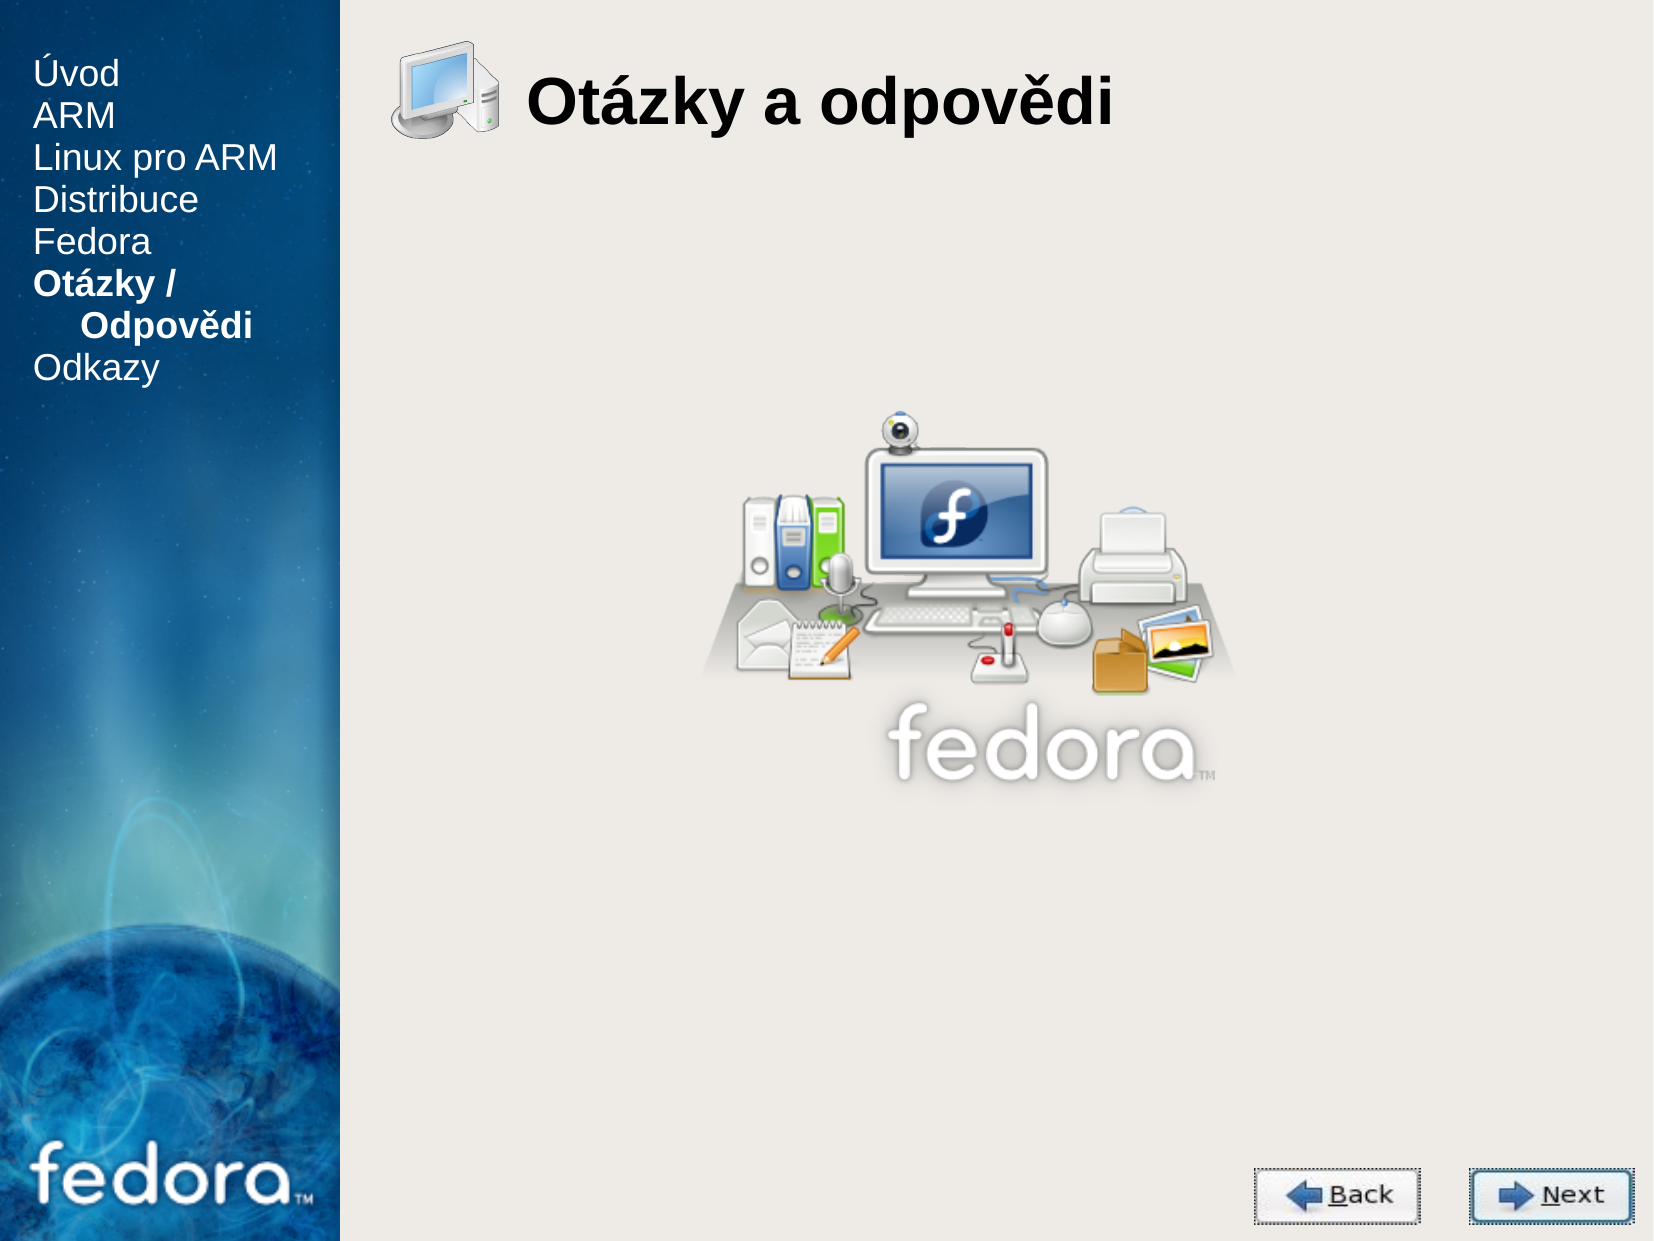

Úvod
ARM
Linux pro ARM
Distribuce
Fedora
Otázky / Odpovědi
Odkazy
# Agenda
Otázky a odpovědi